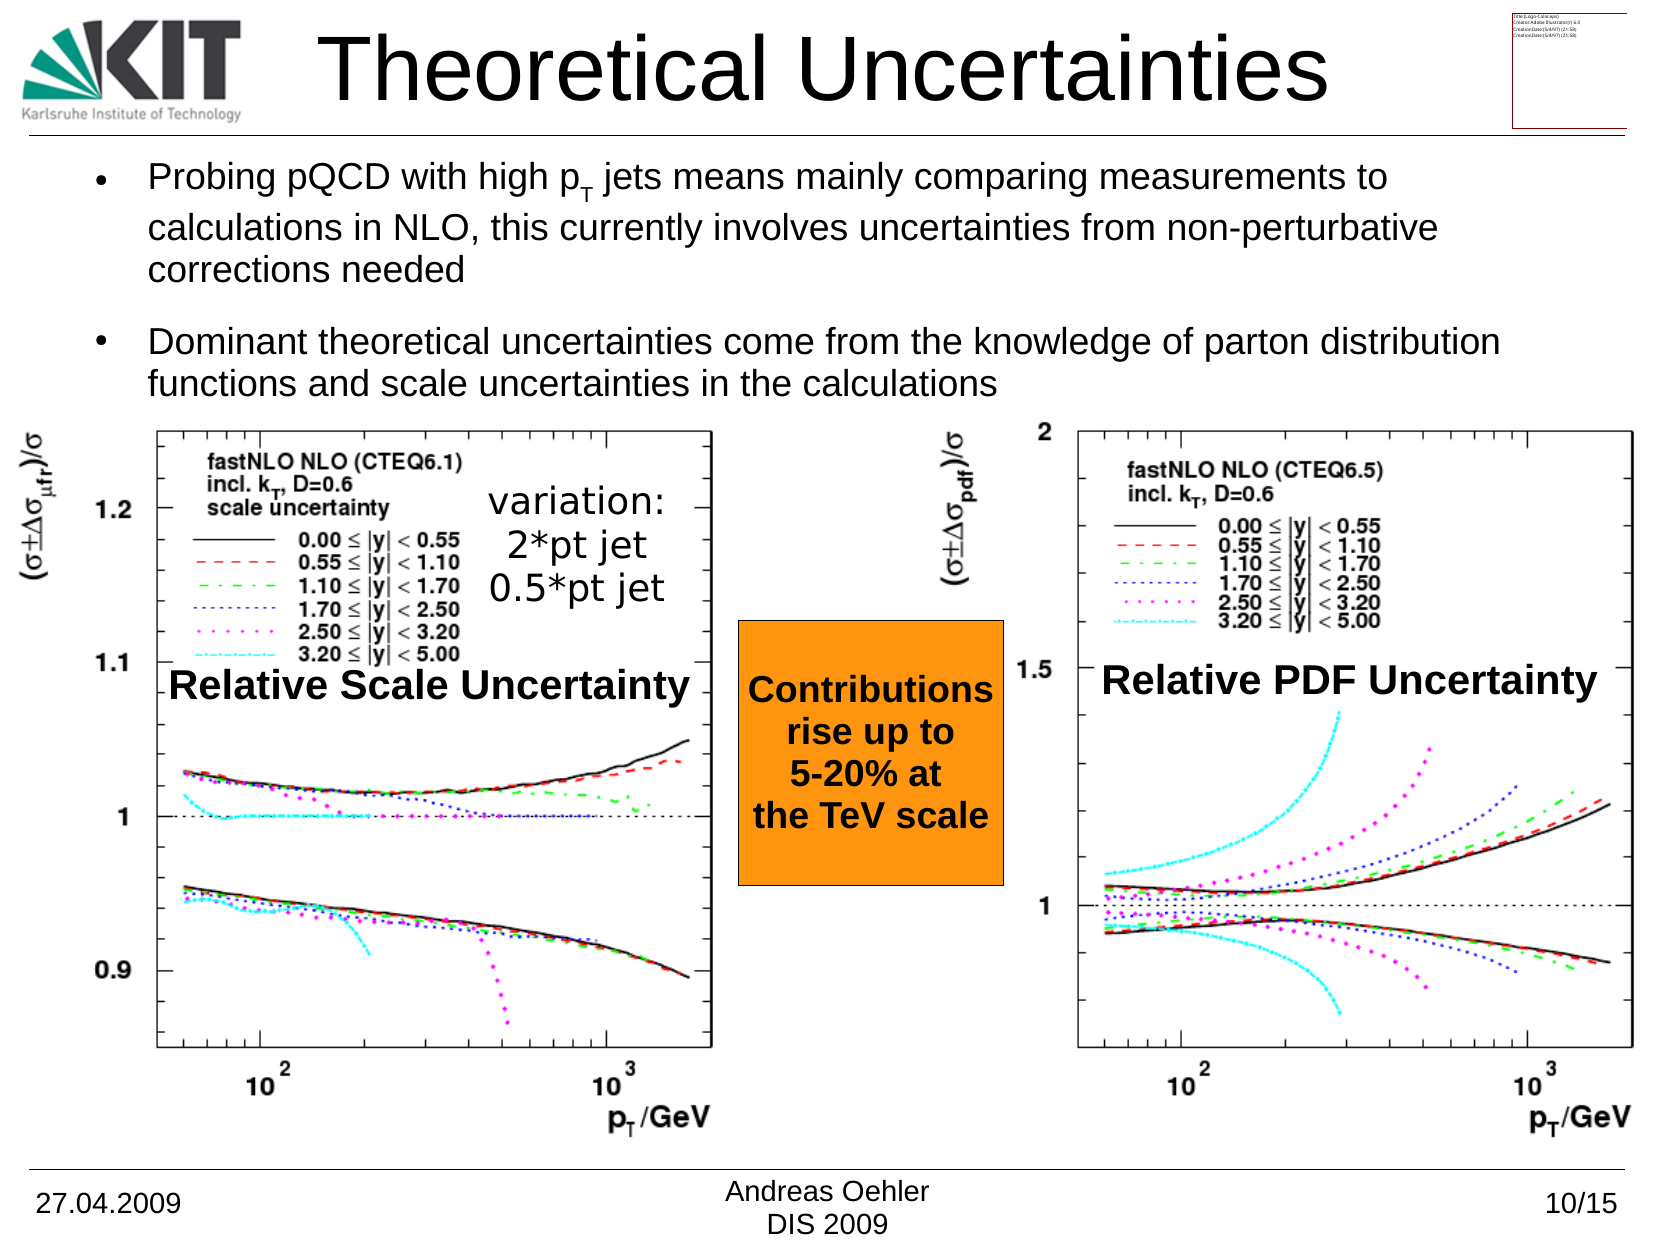

# Theoretical Uncertainties
Probing pQCD with high pT jets means mainly comparing measurements to calculations in NLO, this currently involves uncertainties from non-perturbative corrections needed
Dominant theoretical uncertainties come from the knowledge of parton distribution functions and scale uncertainties in the calculations
variation:
2*pt jet
0.5*pt jet
Contributions
rise up to
5-20% at
the TeV scale
Relative PDF Uncertainty
Relative Scale Uncertainty
Andreas Oehler DIS 2009
27.04.2009
10